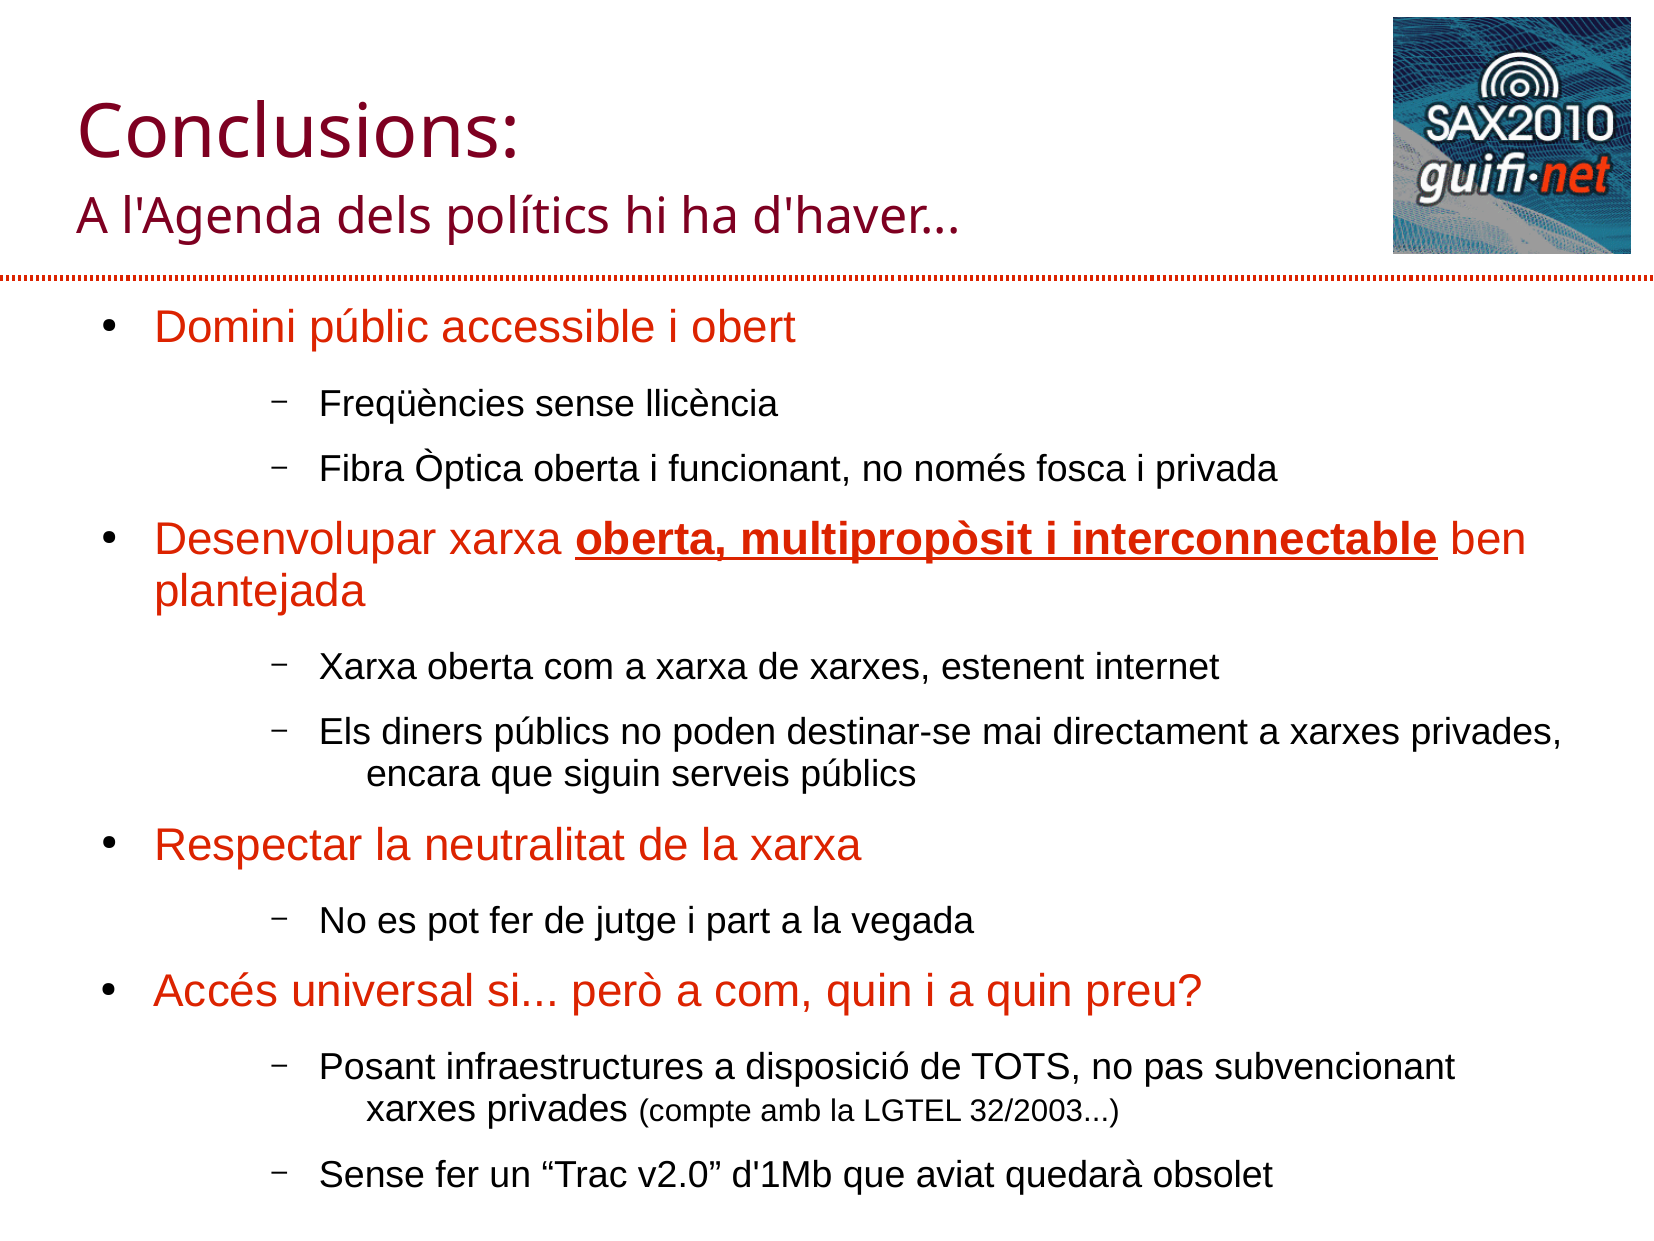

Conclusions:
A l'Agenda dels polítics hi ha d'haver...
# Domini públic accessible i obert
Freqüències sense llicència
Fibra Òptica oberta i funcionant, no només fosca i privada
Desenvolupar xarxa oberta, multipropòsit i interconnectable ben plantejada
Xarxa oberta com a xarxa de xarxes, estenent internet
Els diners públics no poden destinar-se mai directament a xarxes privades, encara que siguin serveis públics
Respectar la neutralitat de la xarxa
No es pot fer de jutge i part a la vegada
Accés universal si... però a com, quin i a quin preu?
Posant infraestructures a disposició de TOTS, no pas subvencionant xarxes privades (compte amb la LGTEL 32/2003...)
Sense fer un “Trac v2.0” d'1Mb que aviat quedarà obsolet